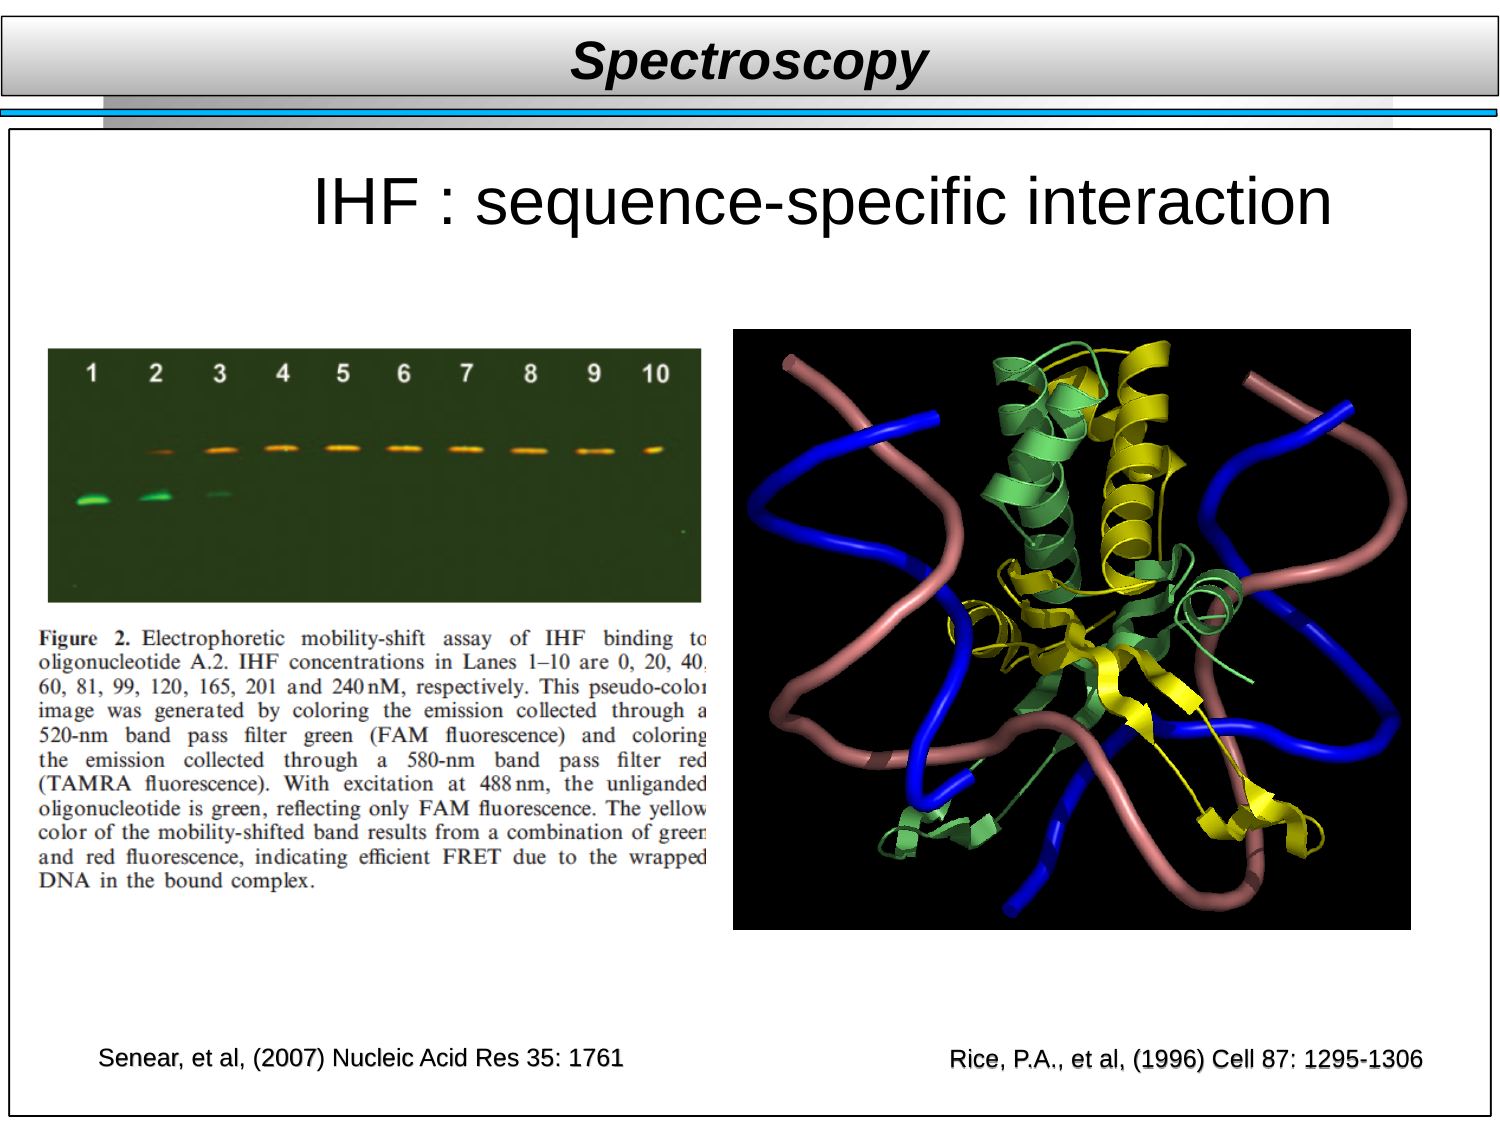

Spectroscopy
IHF : sequence-specific interaction
Senear, et al, (2007) Nucleic Acid Res 35: 1761
Rice, P.A., et al, (1996) Cell 87: 1295-1306